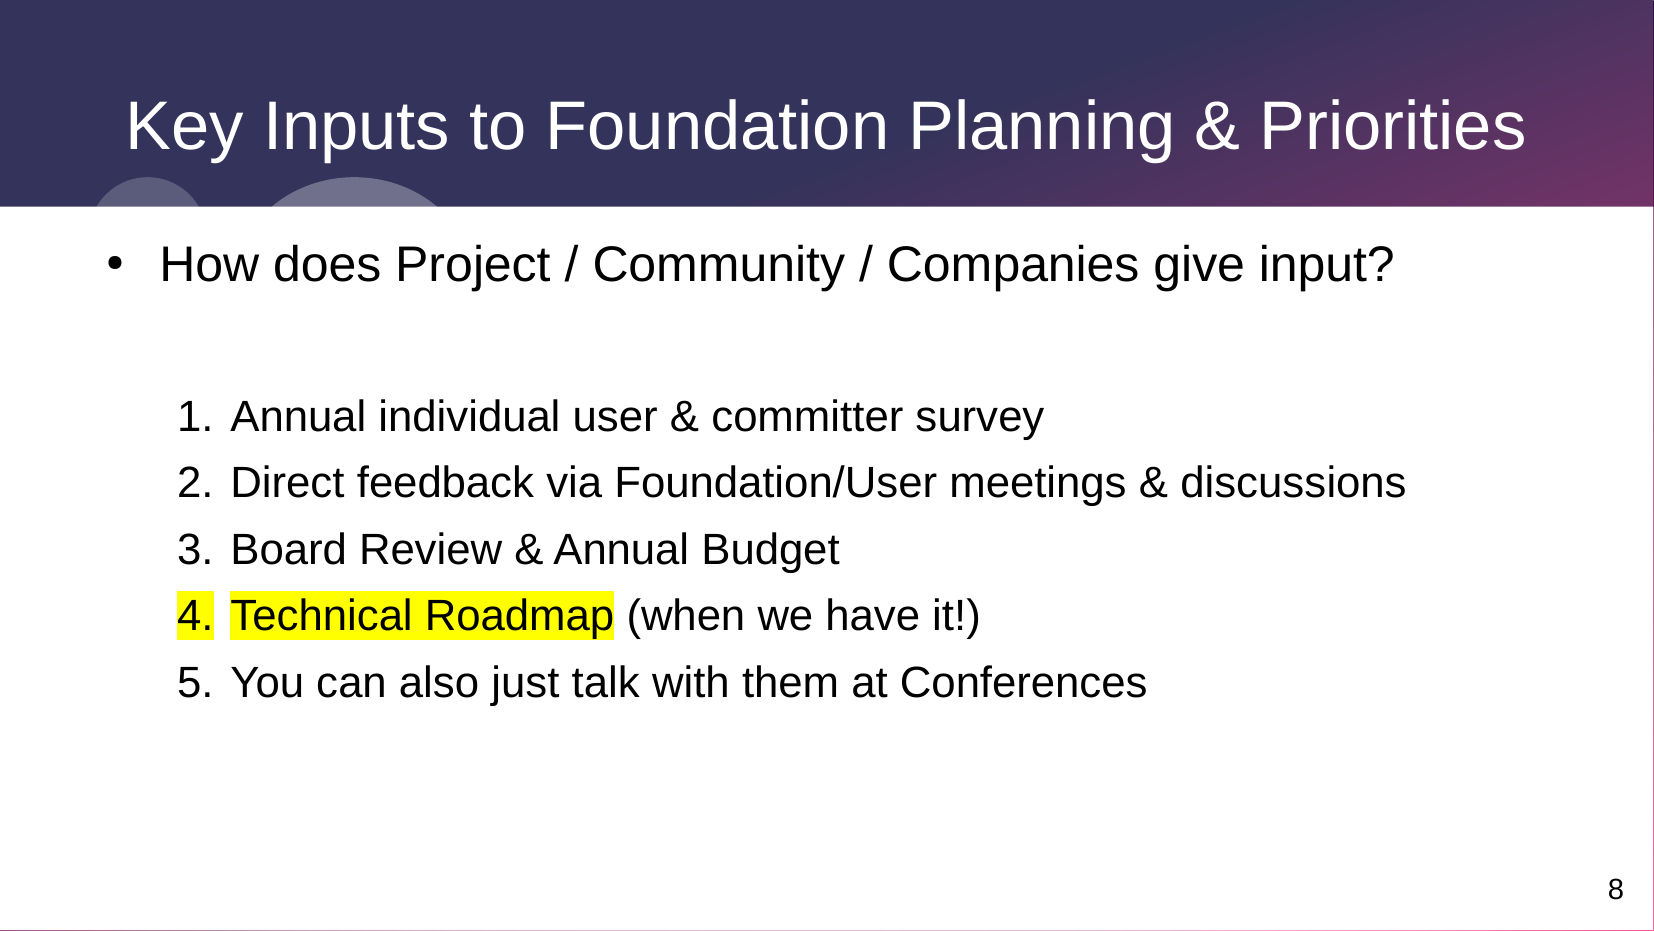

# Key Inputs to Foundation Planning & Priorities
How does Project / Community / Companies give input?
Annual individual user & committer survey
Direct feedback via Foundation/User meetings & discussions
Board Review & Annual Budget
Technical Roadmap (when we have it!)
You can also just talk with them at Conferences
8